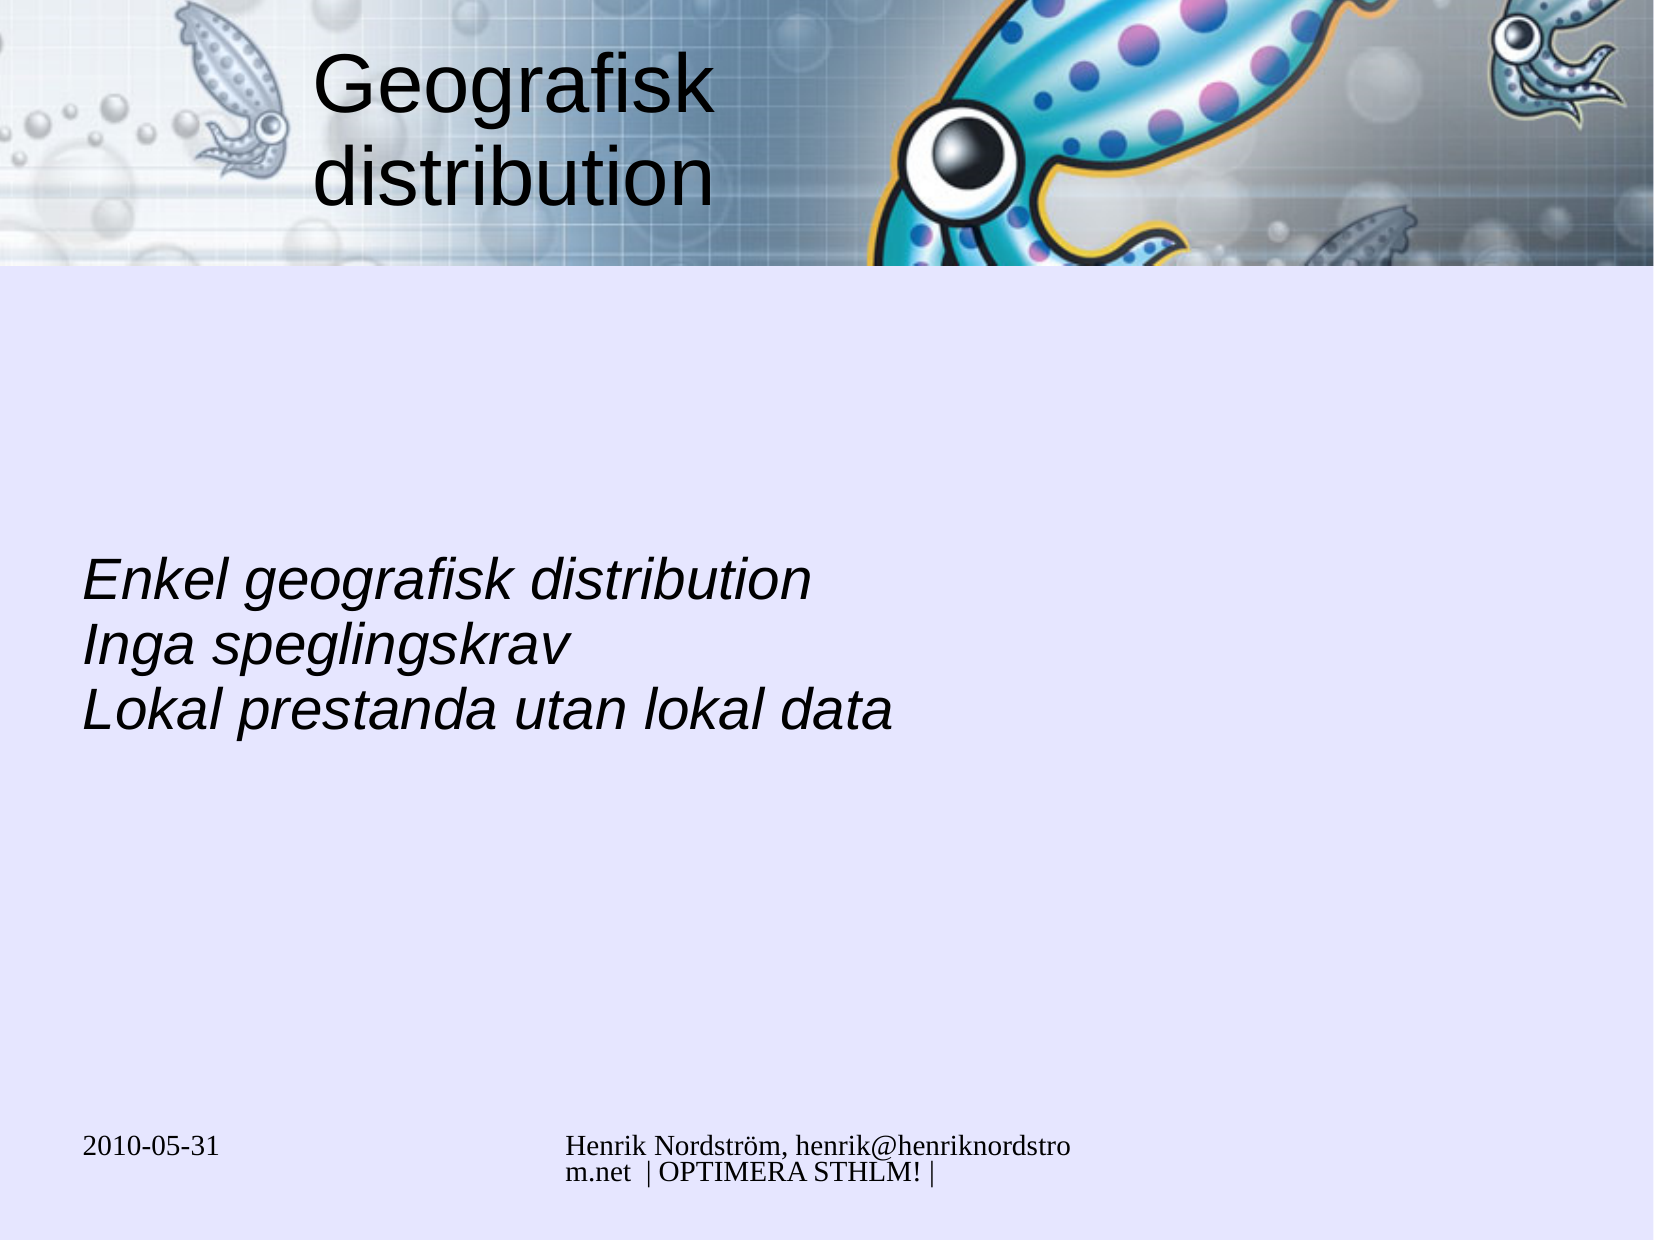

# Geografisk distribution
Enkel geografisk distribution
Inga speglingskrav
Lokal prestanda utan lokal data
2010-05-31
Henrik Nordström, henrik@henriknordstrom.net | OPTIMERA STHLM! |